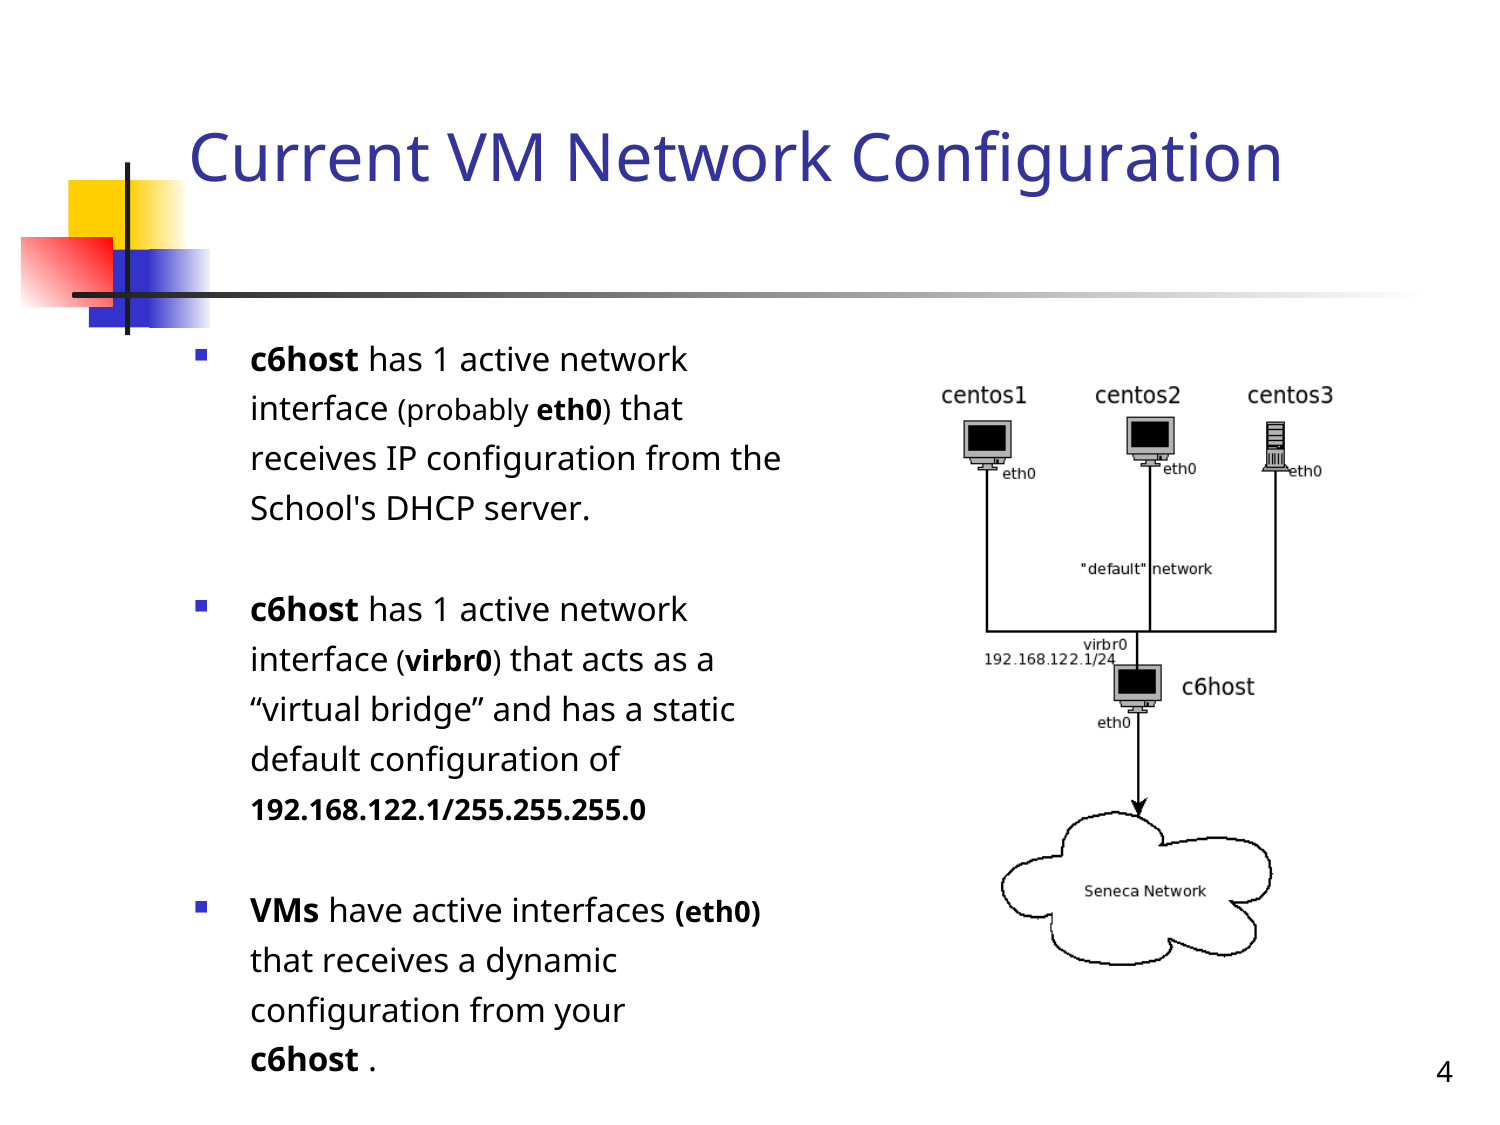

# Current VM Network Configuration
c6host has 1 active network interface (probably eth0) that receives IP configuration from the School's DHCP server.
c6host has 1 active network interface (virbr0) that acts as a “virtual bridge” and has a static default configuration of 192.168.122.1/255.255.255.0
VMs have active interfaces (eth0) that receives a dynamic configuration from your
c6host .
4